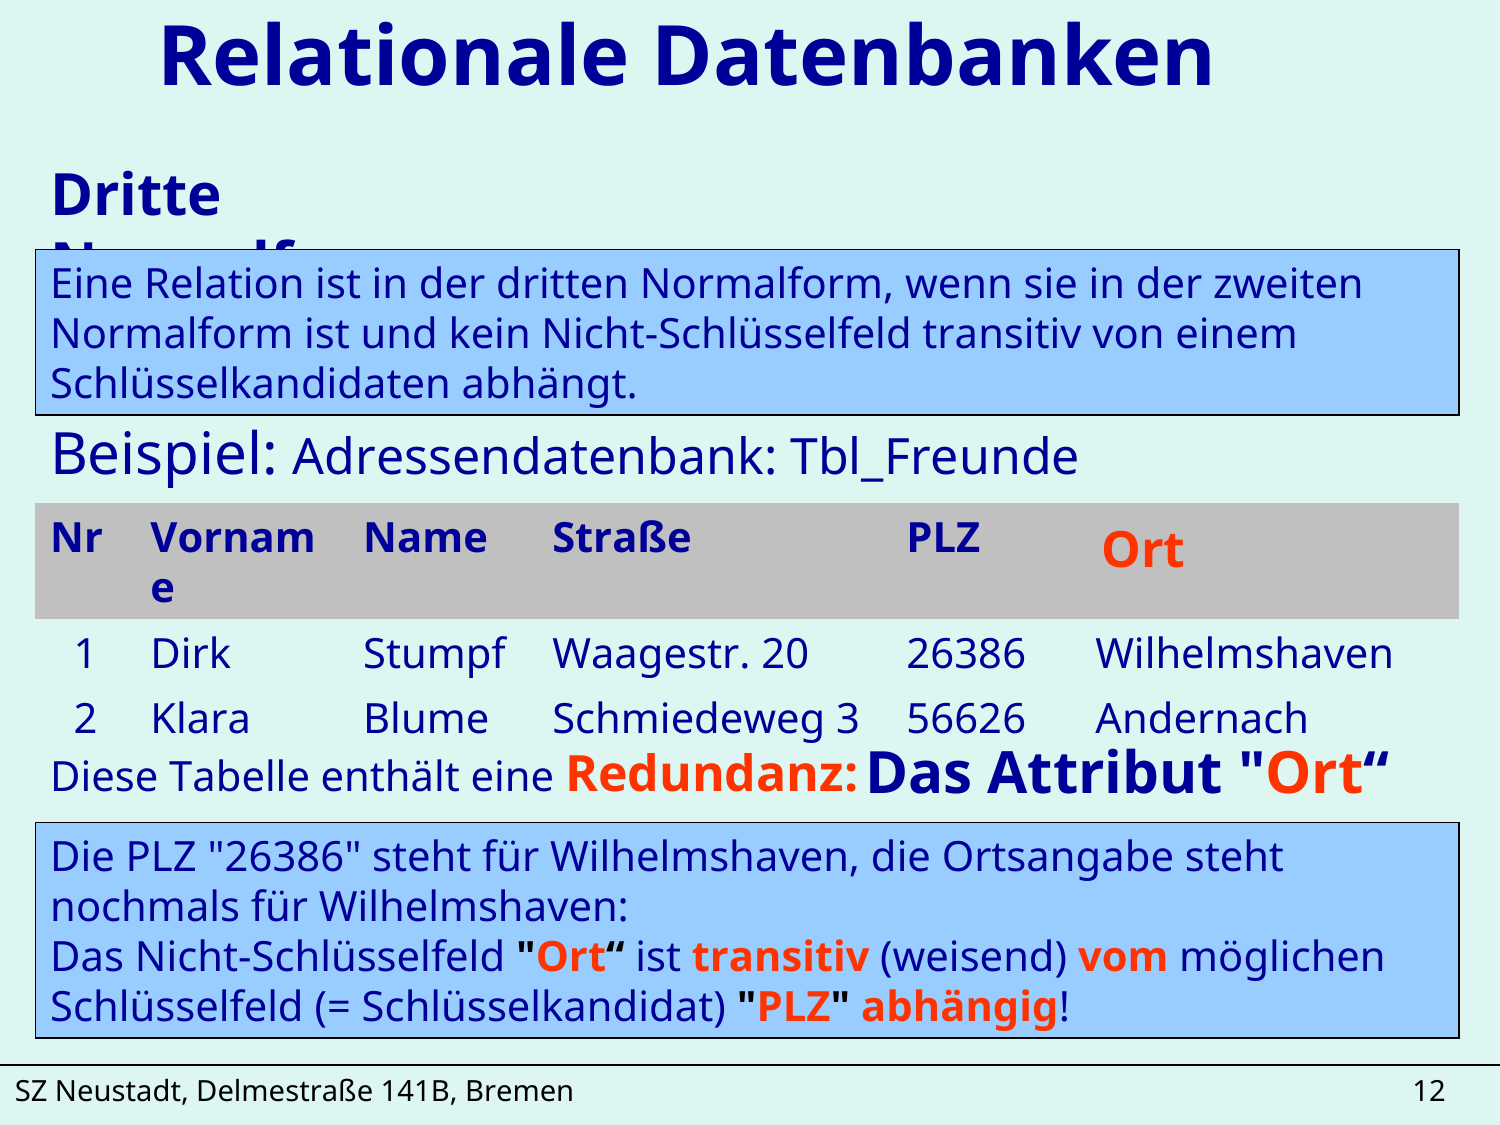

Relationale Datenbanken
Dritte Normalform
Eine Relation ist in der dritten Normalform, wenn sie in der zweiten Normalform ist und kein Nicht-Schlüsselfeld transitiv von einem Schlüsselkandidaten abhängt.
Beispiel: Adressendatenbank: Tbl_Freunde
| Nr | Vorname | Name | Straße | PLZ | Ort |
| --- | --- | --- | --- | --- | --- |
| 1 | Dirk | Stumpf | Waagestr. 20 | 26386 | Wilhelmshaven |
| 2 | Klara | Blume | Schmiedeweg 3 | 56626 | Andernach |
Ort
Das Attribut "Ort“
Diese Tabelle enthält eine Redundanz:
Die PLZ "26386" steht für Wilhelmshaven, die Ortsangabe steht nochmals für Wilhelmshaven:
Das Nicht-Schlüsselfeld "Ort“ ist transitiv (weisend) vom möglichen Schlüsselfeld (= Schlüsselkandidat) "PLZ" abhängig!